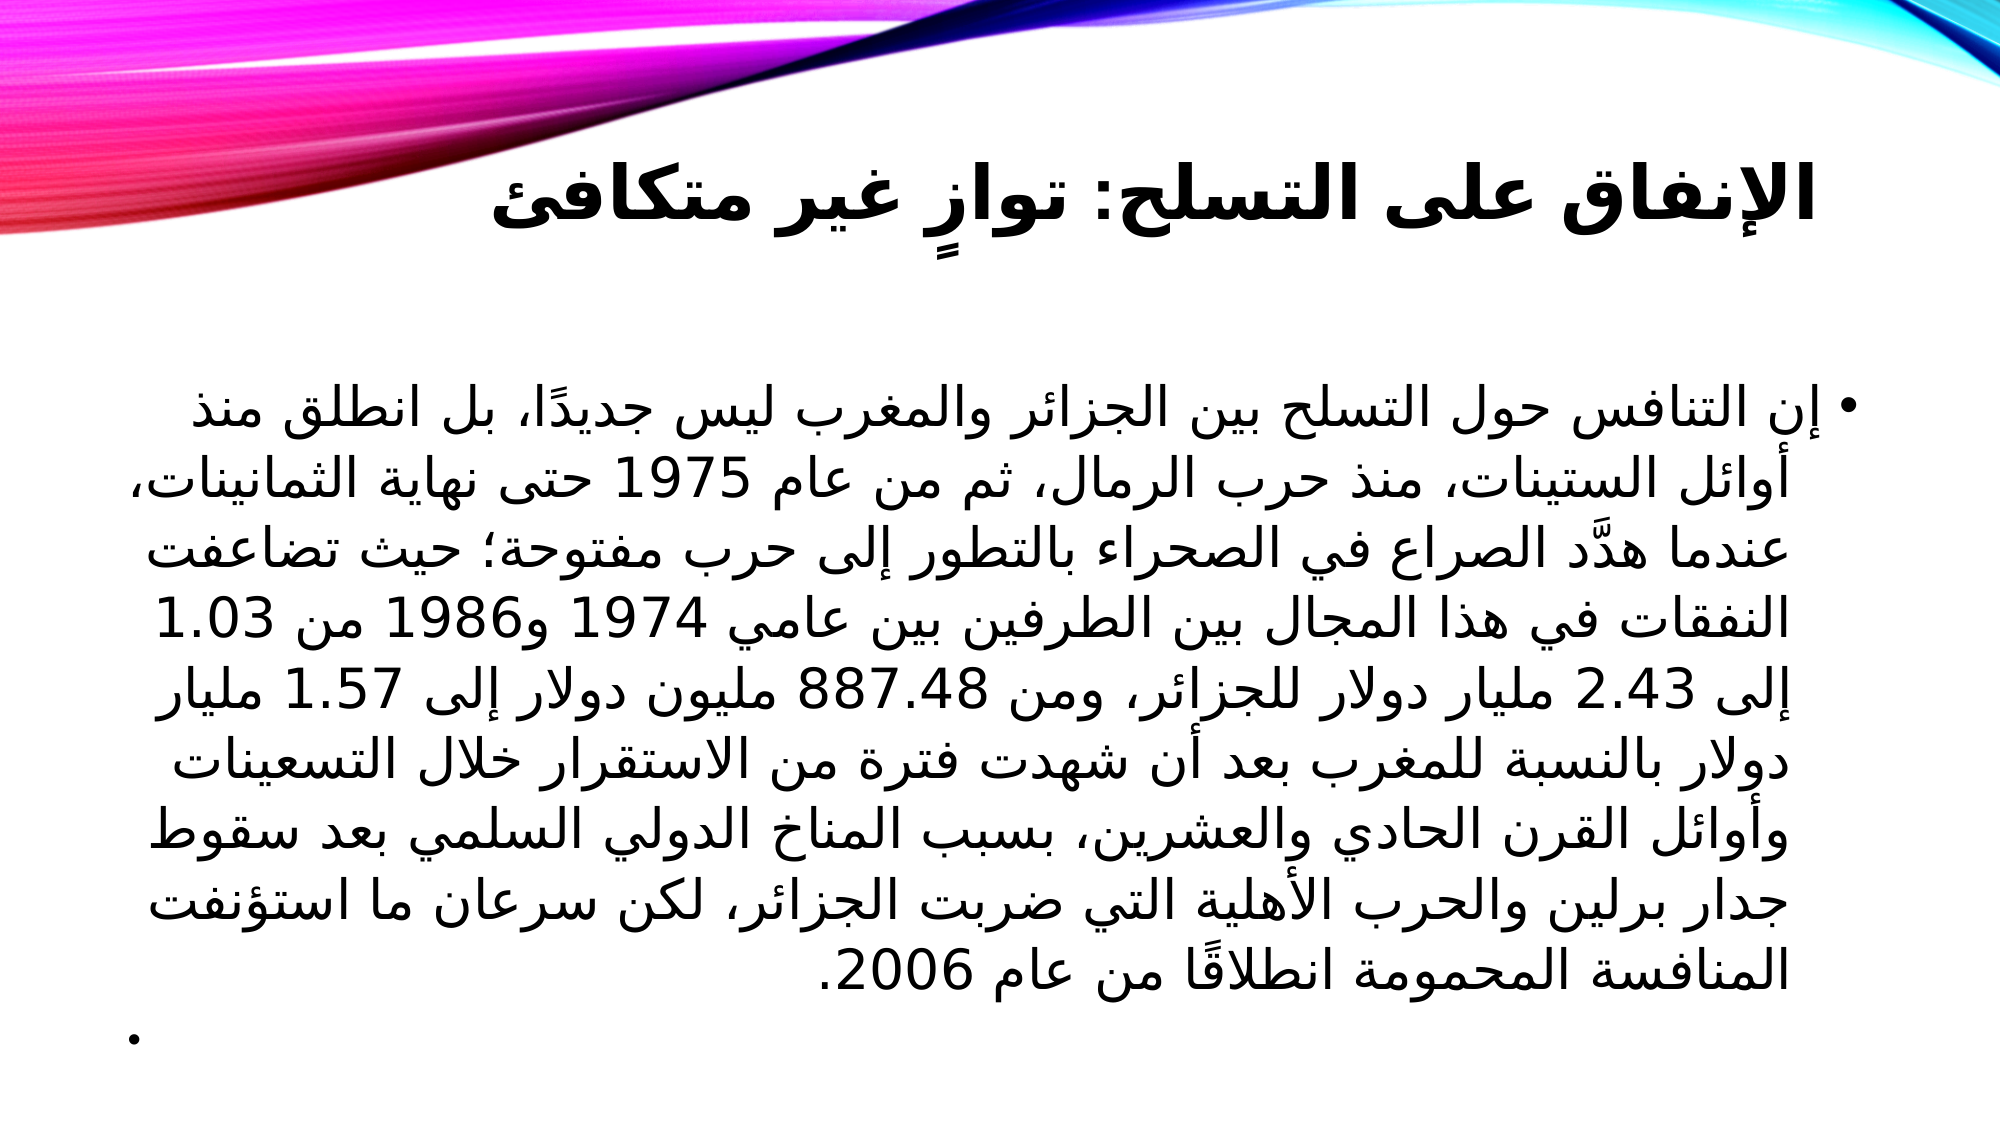

# الإنفاق على التسلح: توازٍ غير متكافئ
إن التنافس حول التسلح بين الجزائر والمغرب ليس جديدًا، بل انطلق منذ أوائل الستينات، منذ حرب الرمال، ثم من عام 1975 حتى نهاية الثمانينات، عندما هدَّد الصراع في الصحراء بالتطور إلى حرب مفتوحة؛ حيث تضاعفت النفقات في هذا المجال بين الطرفين بين عامي 1974 و1986 من 1.03 إلى 2.43 مليار دولار للجزائر، ومن 887.48 مليون دولار إلى 1.57 مليار دولار بالنسبة للمغرب بعد أن شهدت فترة من الاستقرار خلال التسعينات وأوائل القرن الحادي والعشرين، بسبب المناخ الدولي السلمي بعد سقوط جدار برلين والحرب الأهلية التي ضربت الجزائر، لكن سرعان ما استؤنفت المنافسة المحمومة انطلاقًا من عام 2006.